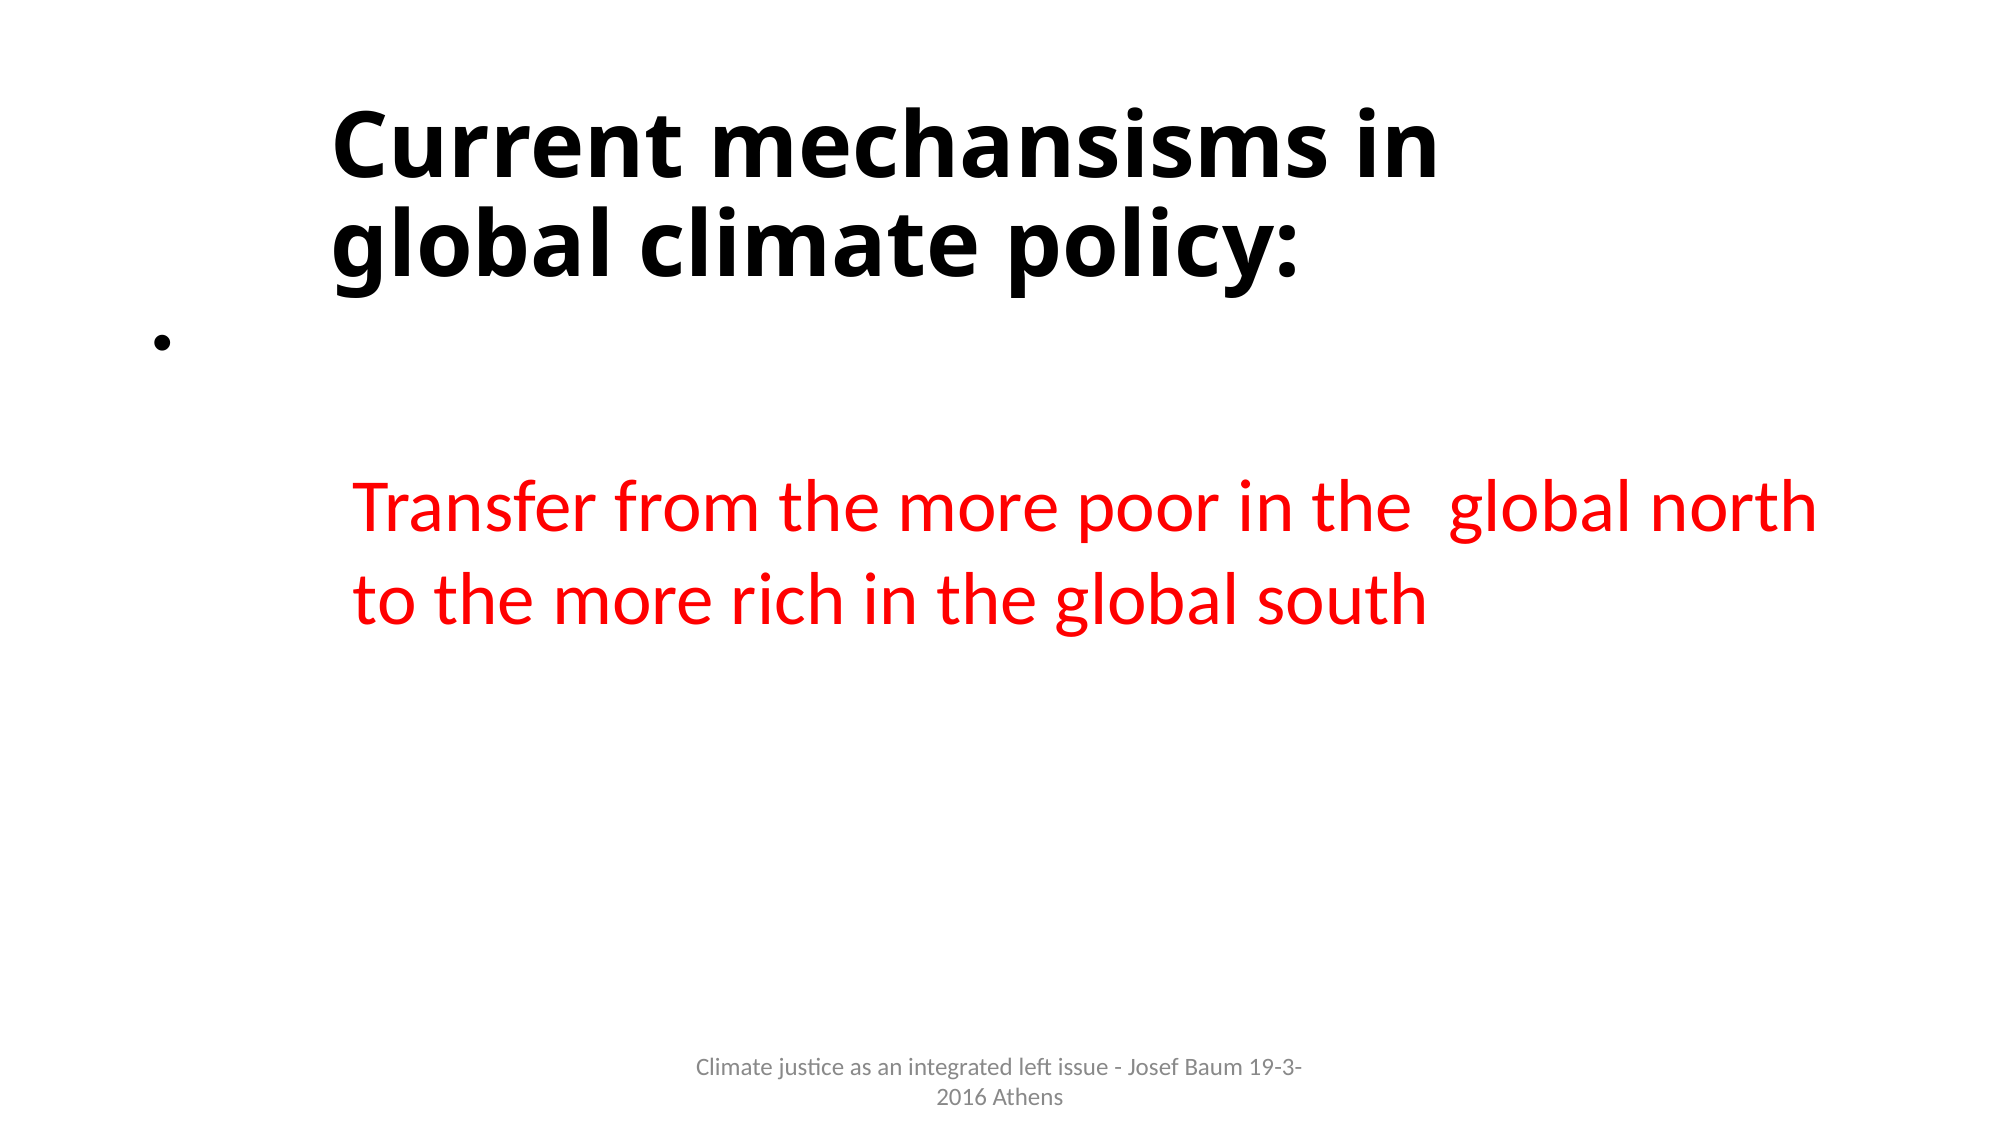

# Current mechansisms in global climate policy:
	Transfer from the more poor in the global north
	to the more rich in the global south
Climate justice as an integrated left issue - Josef Baum 19-3-2016 Athens